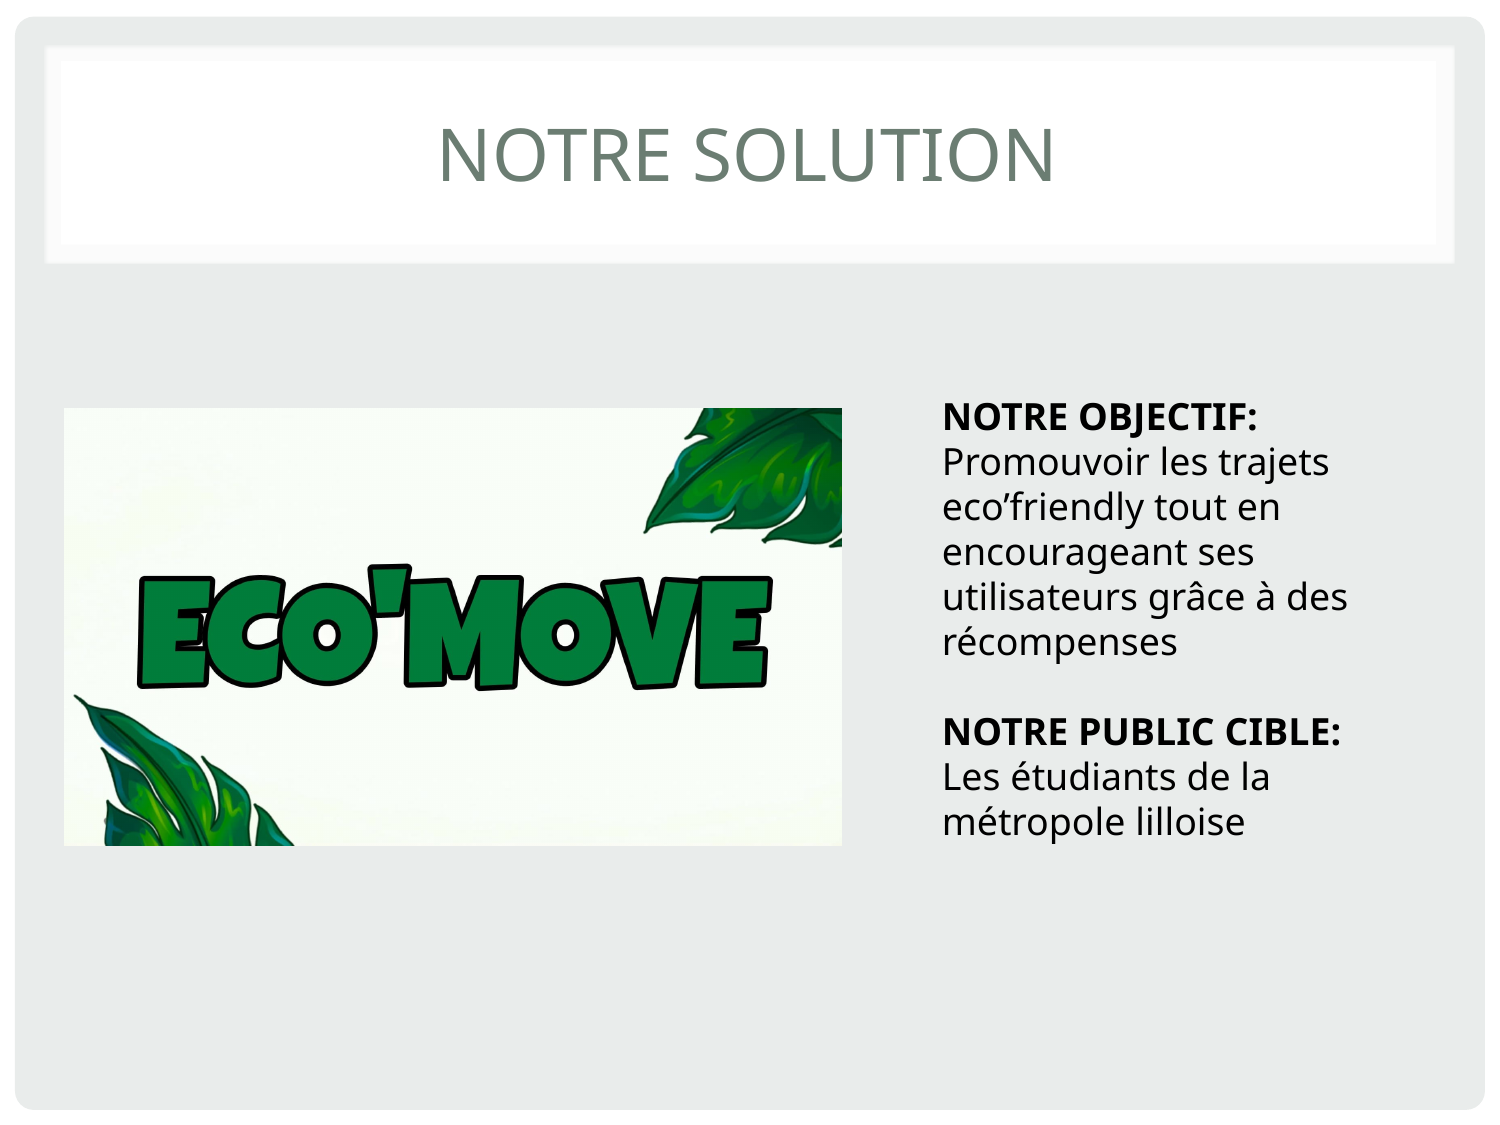

# NOTRE SOLUTION
NOTRE OBJECTIF:
Promouvoir les trajets eco’friendly tout en encourageant ses utilisateurs grâce à des récompenses
NOTRE PUBLIC CIBLE:
Les étudiants de la métropole lilloise